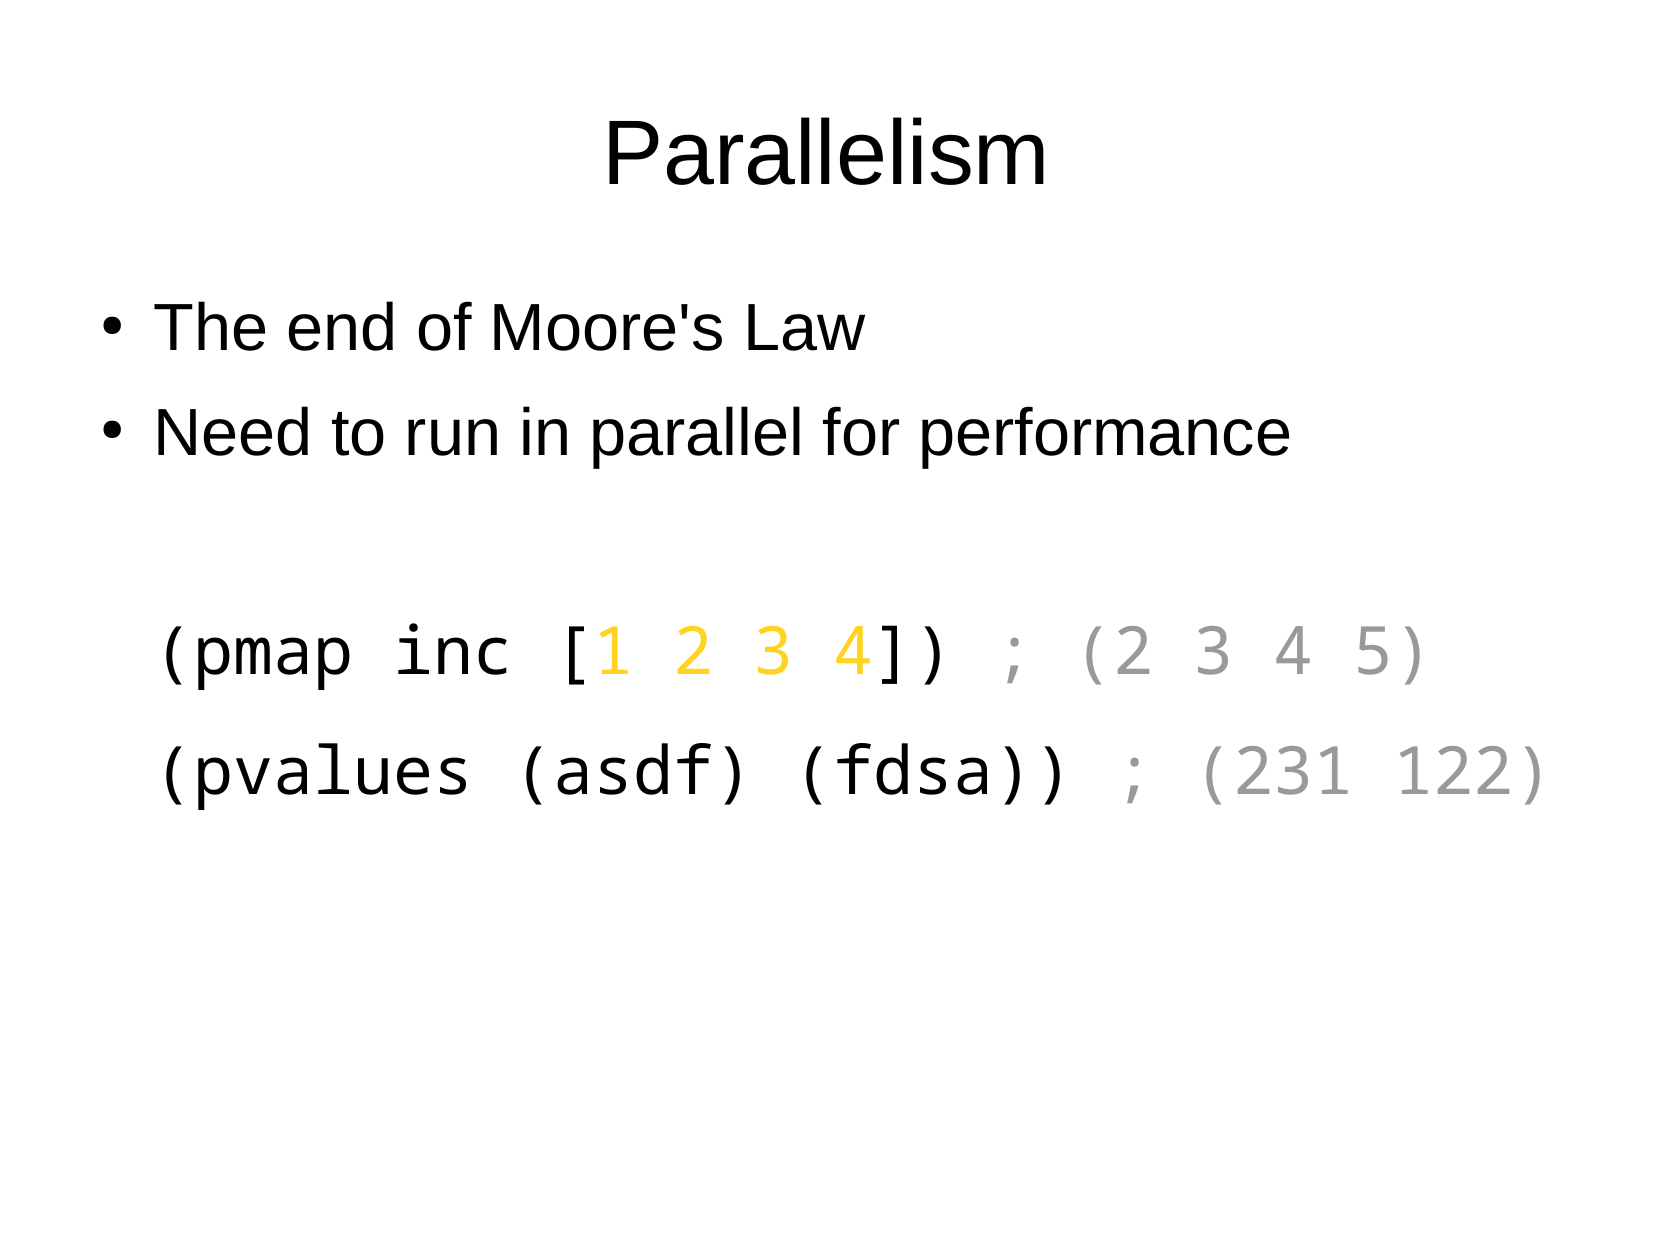

# Parallelism
The end of Moore's Law
Need to run in parallel for performance
(pmap inc [1 2 3 4]) ; (2 3 4 5)
(pvalues (asdf) (fdsa)) ; (231 122)